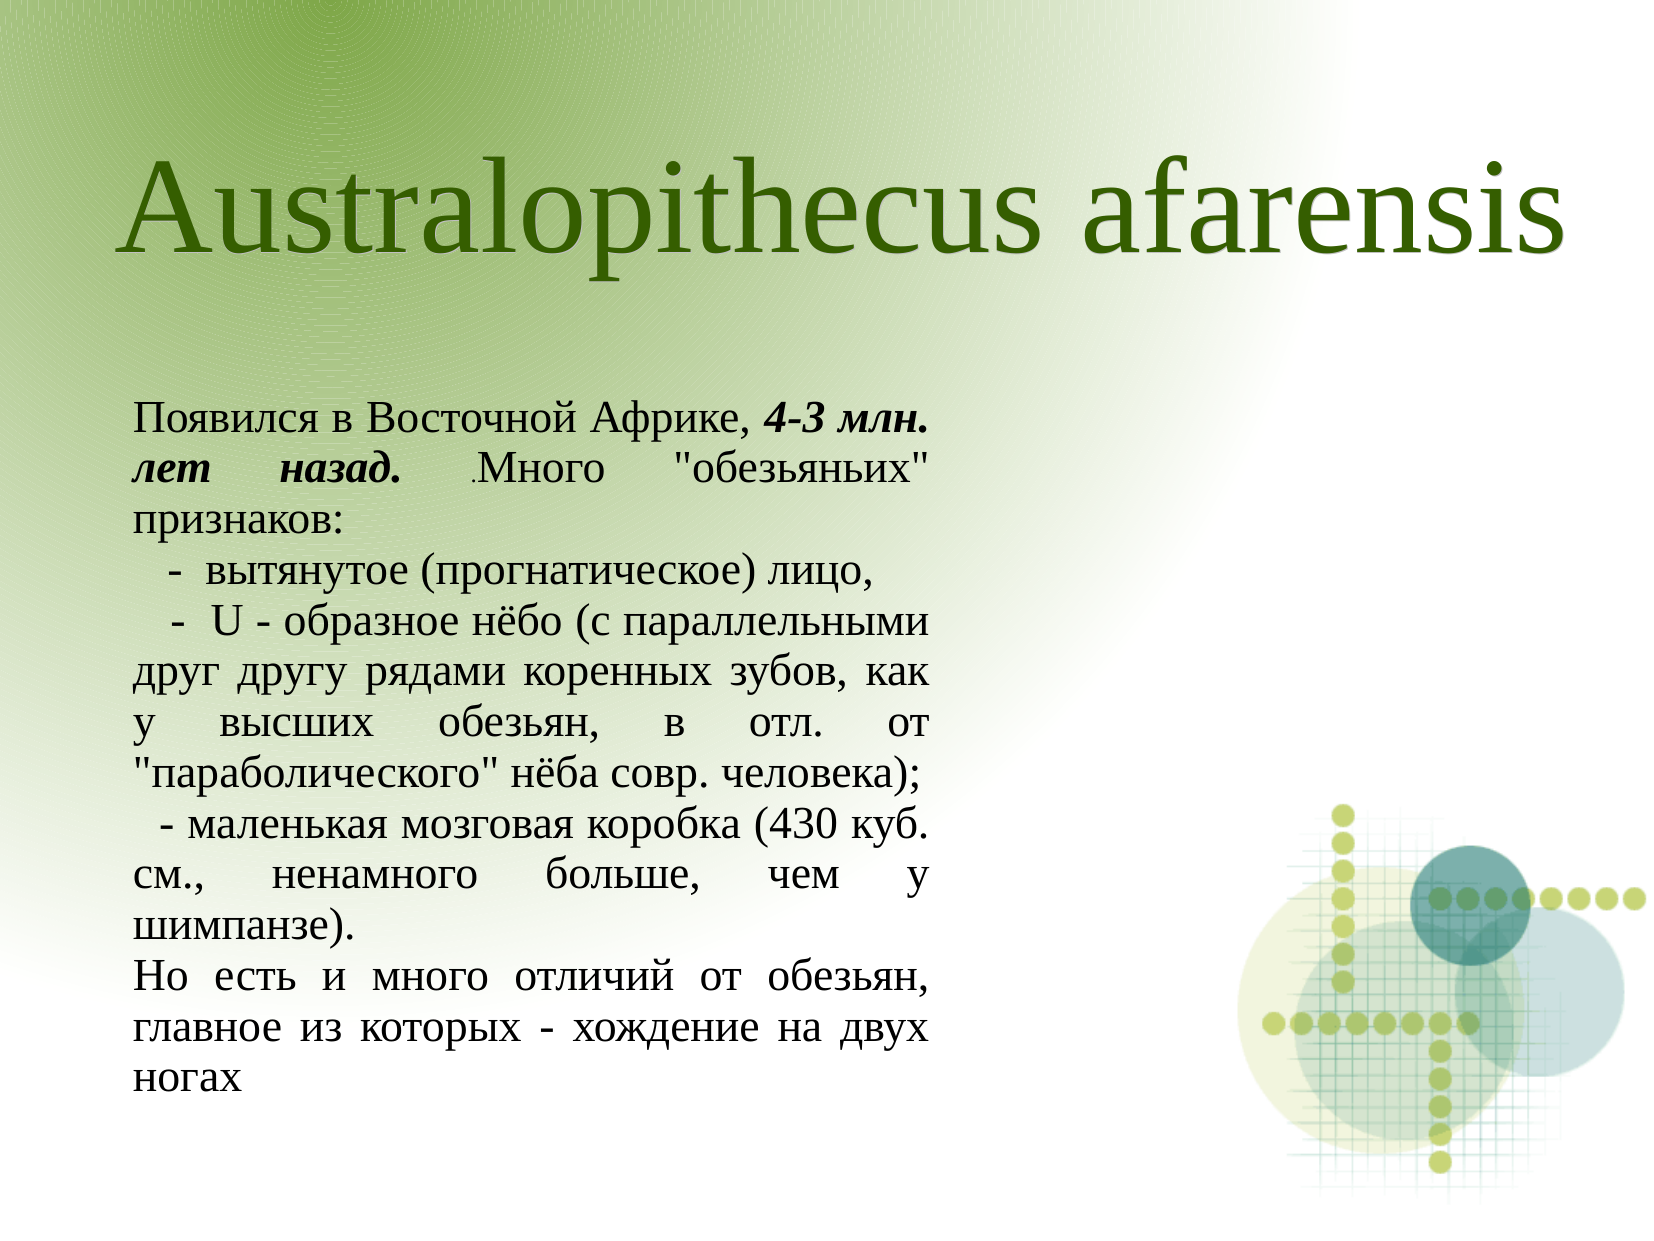

# Australopithecus afarensis
Появился в Восточной Африке, 4-3 млн. лет назад. .Много "обезьяньих" признаков:
 - вытянутое (прогнатическое) лицо,
 - U - образное нёбо (с параллельными друг другу рядами коренных зубов, как у высших обезьян, в отл. от "параболического" нёба совр. человека);
 - маленькая мозговая коробка (430 куб. см., ненамного больше, чем у шимпанзе).
Но есть и много отличий от обезьян, главное из которых - хождение на двух ногах